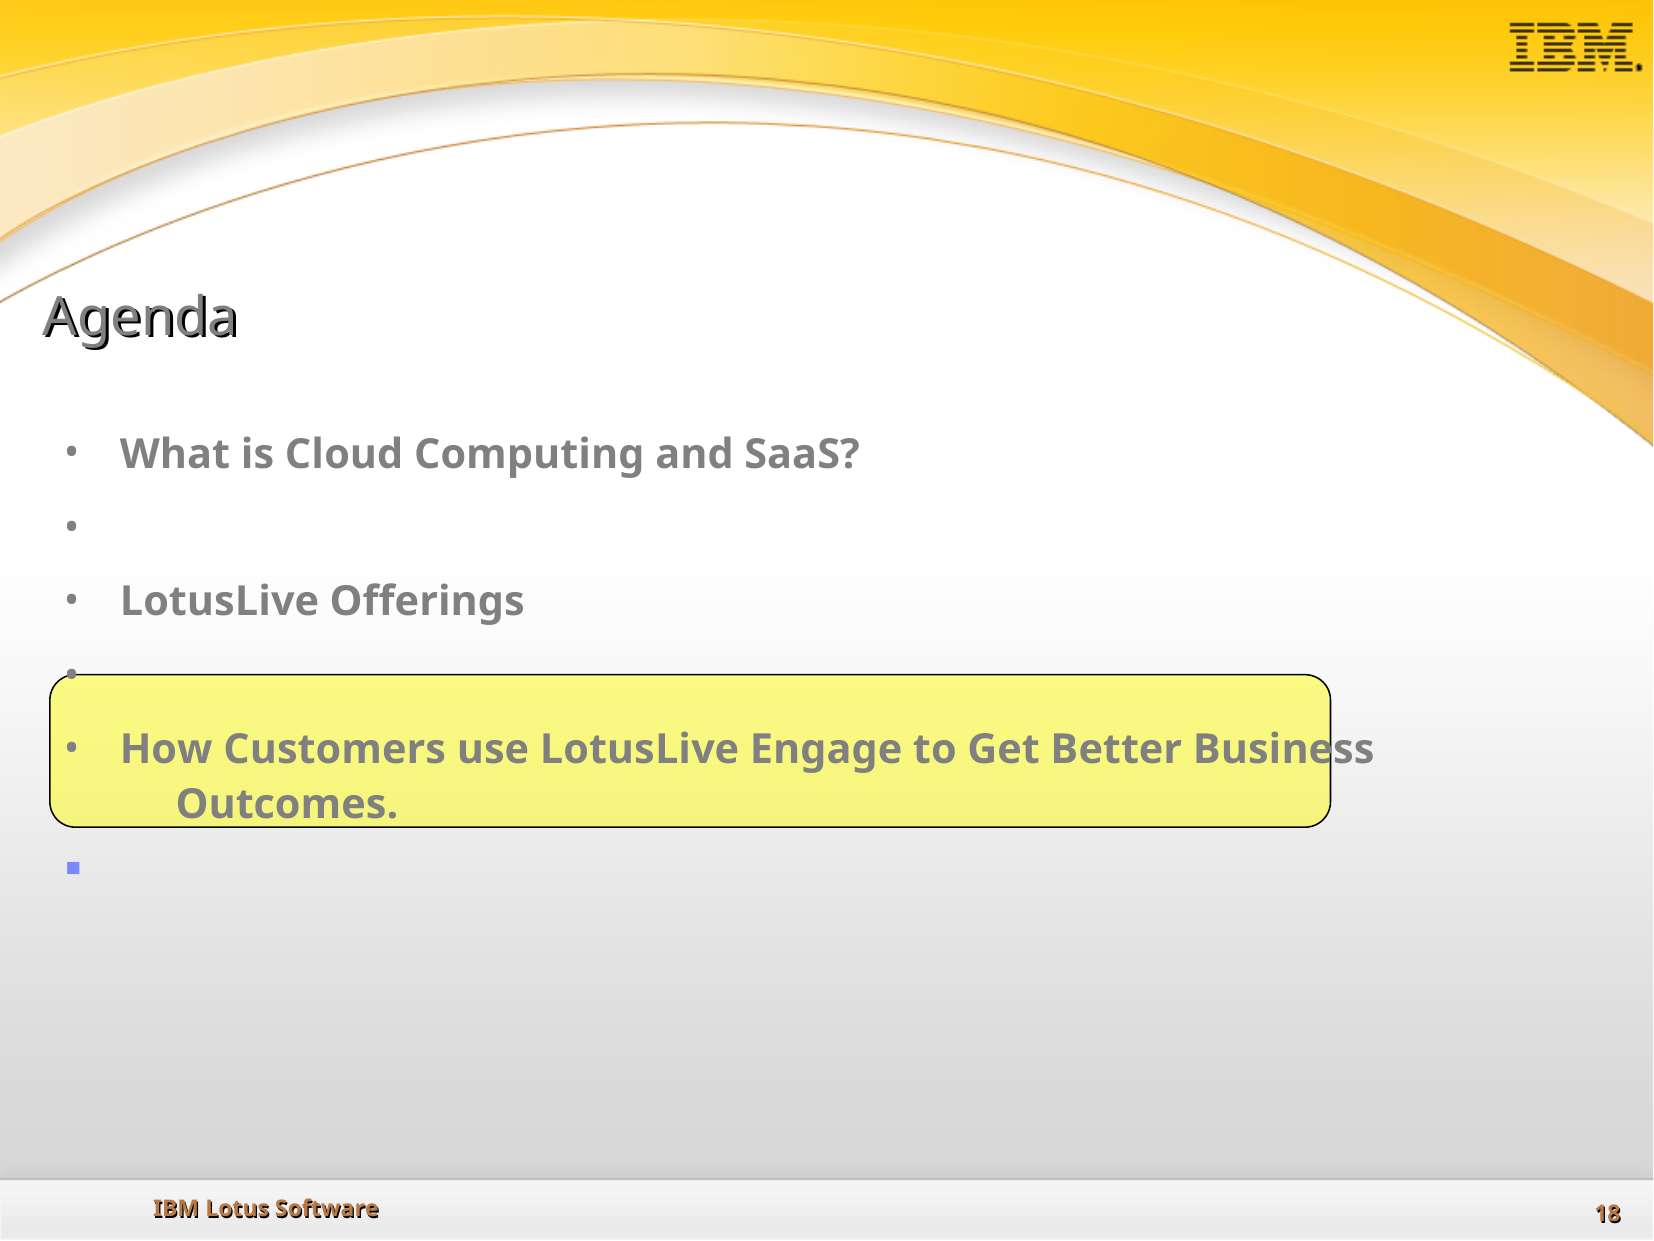

Agenda
What is Cloud Computing and SaaS?
LotusLive Offerings
How Customers use LotusLive Engage to Get Better Business Outcomes.
IBM Lotus Software
18